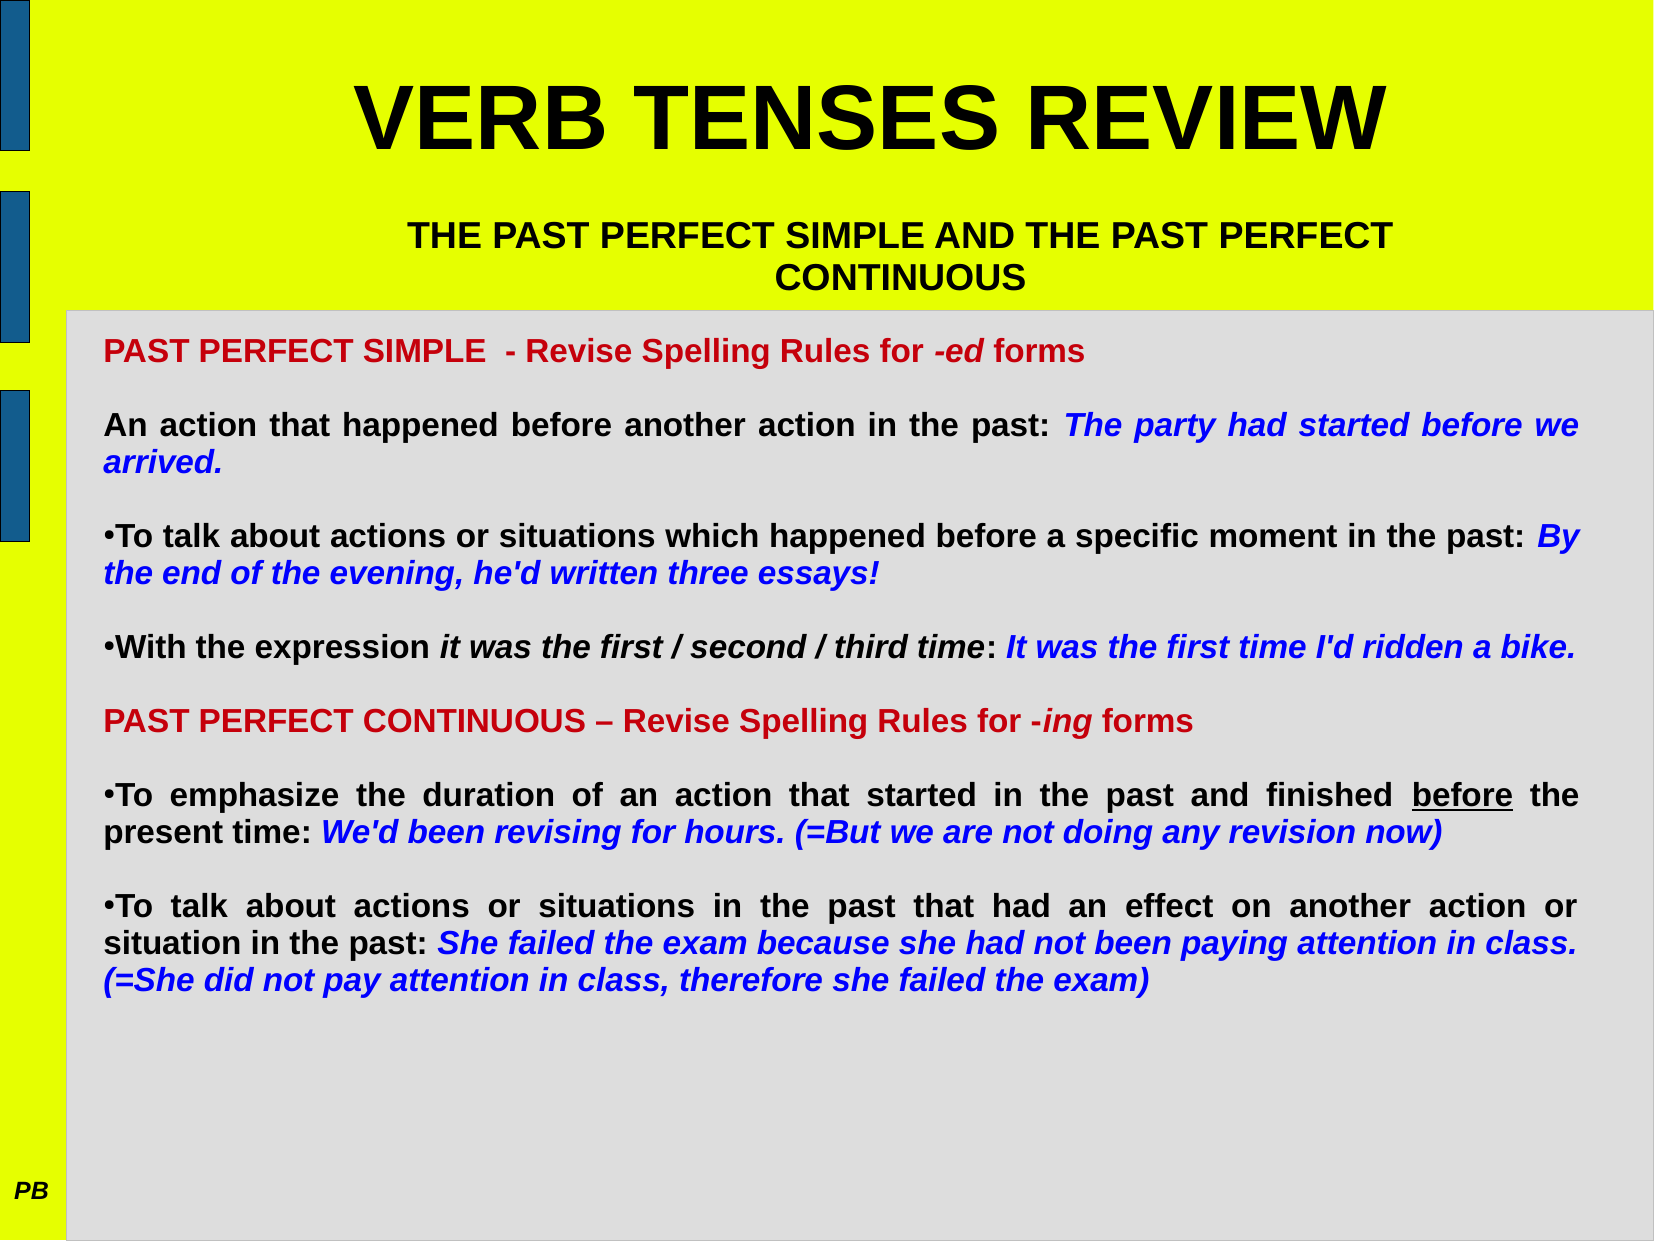

VERB TENSES REVIEW
THE PAST PERFECT SIMPLE AND THE PAST PERFECT CONTINUOUS
PAST PERFECT SIMPLE - Revise Spelling Rules for -ed forms
An action that happened before another action in the past: The party had started before we arrived.
To talk about actions or situations which happened before a specific moment in the past: By the end of the evening, he'd written three essays!
With the expression it was the first / second / third time: It was the first time I'd ridden a bike.
PAST PERFECT CONTINUOUS – Revise Spelling Rules for -ing forms
To emphasize the duration of an action that started in the past and finished before the present time: We'd been revising for hours. (=But we are not doing any revision now)
To talk about actions or situations in the past that had an effect on another action or situation in the past: She failed the exam because she had not been paying attention in class. (=She did not pay attention in class, therefore she failed the exam)
PB